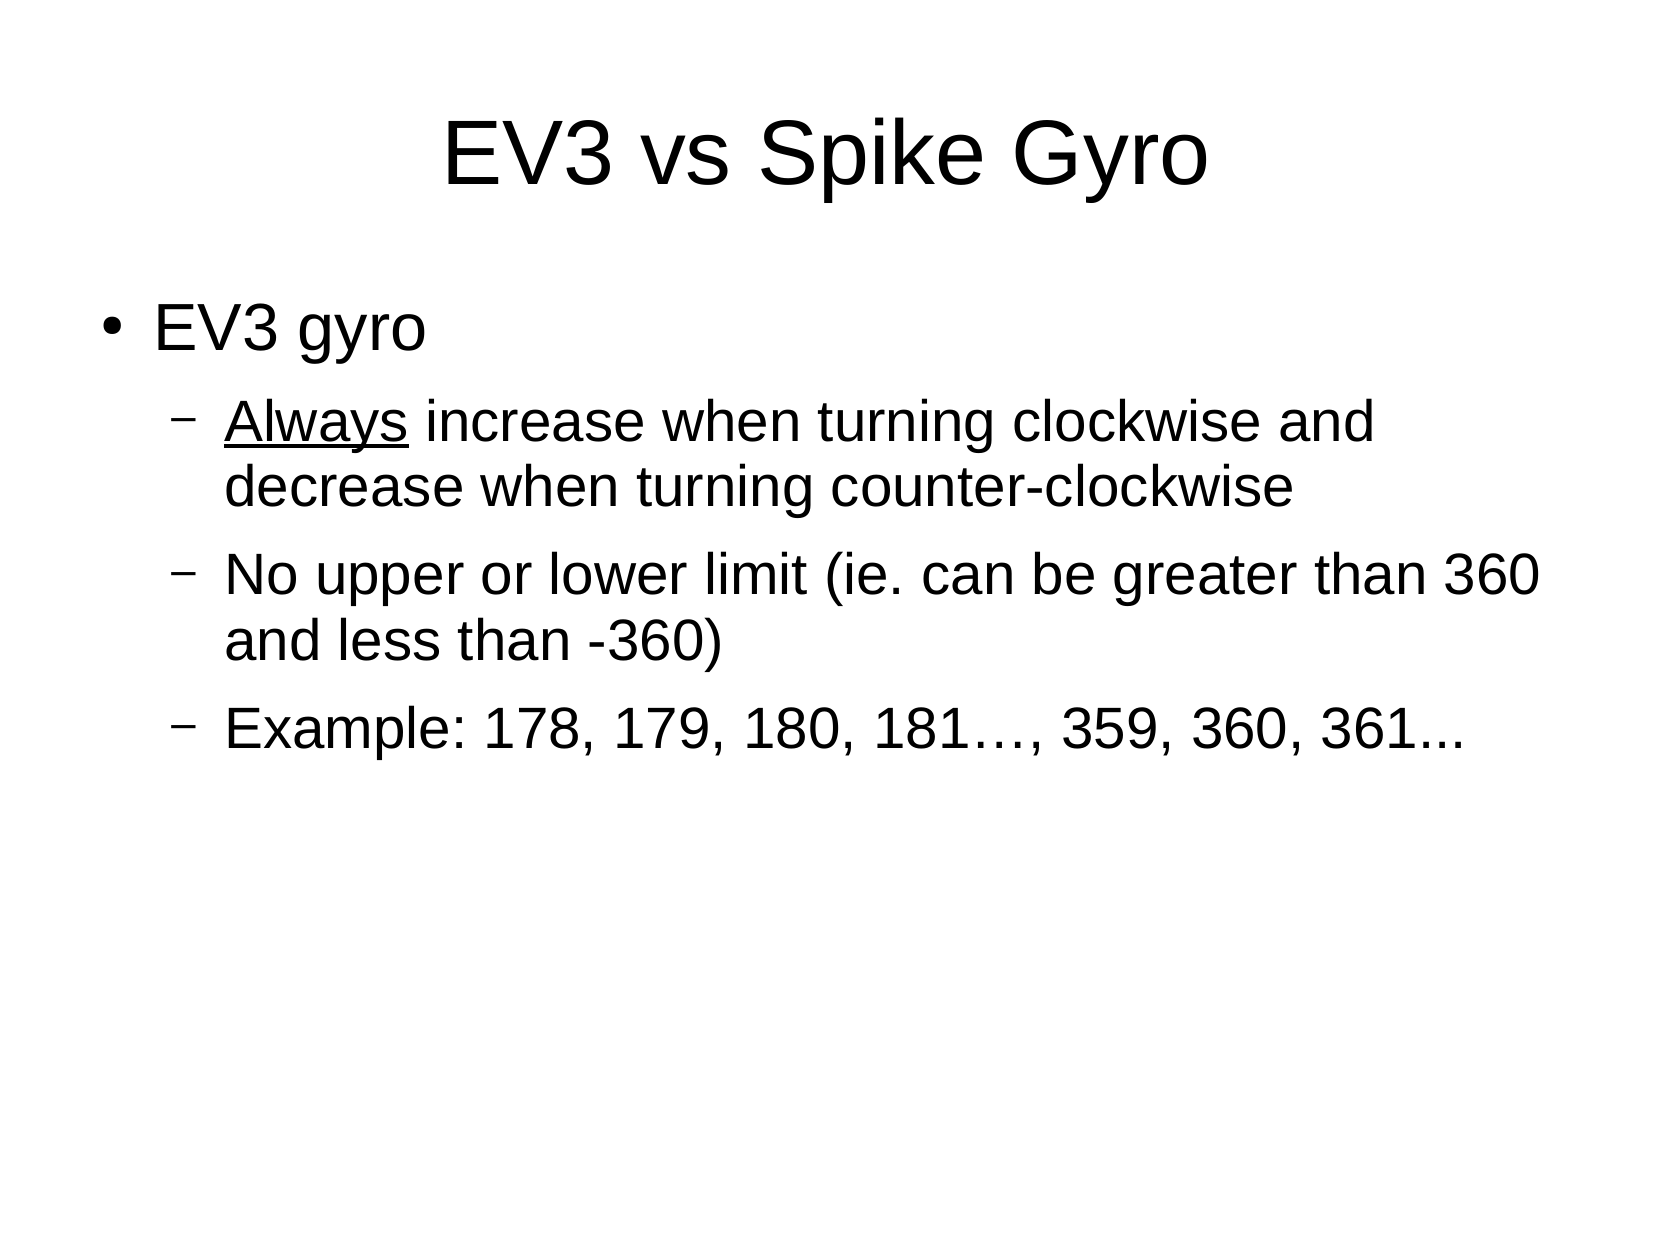

# EV3 vs Spike Gyro
EV3 gyro
Always increase when turning clockwise and decrease when turning counter-clockwise
No upper or lower limit (ie. can be greater than 360 and less than -360)
Example: 178, 179, 180, 181…, 359, 360, 361...